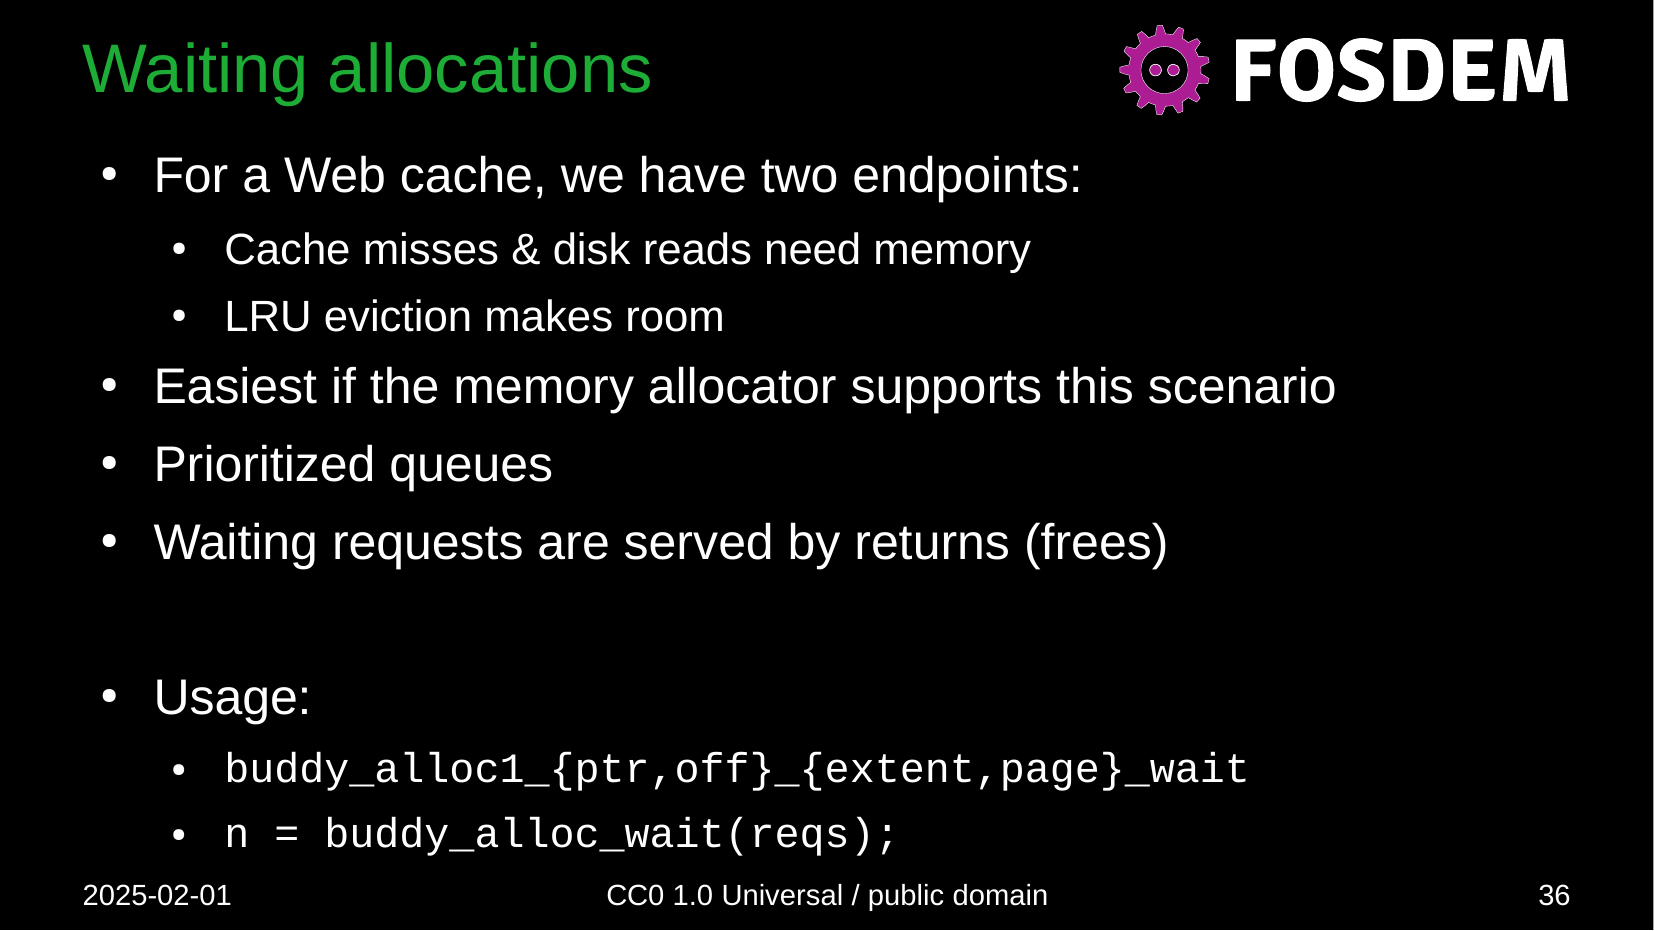

# Waiting allocations
For a Web cache, we have two endpoints:
Cache misses & disk reads need memory
LRU eviction makes room
Easiest if the memory allocator supports this scenario
Prioritized queues
Waiting requests are served by returns (frees)
Usage:
buddy_alloc1_{ptr,off}_{extent,page}_wait
n = buddy_alloc_wait(reqs);
2025-02-01
CC0 1.0 Universal / public domain
36